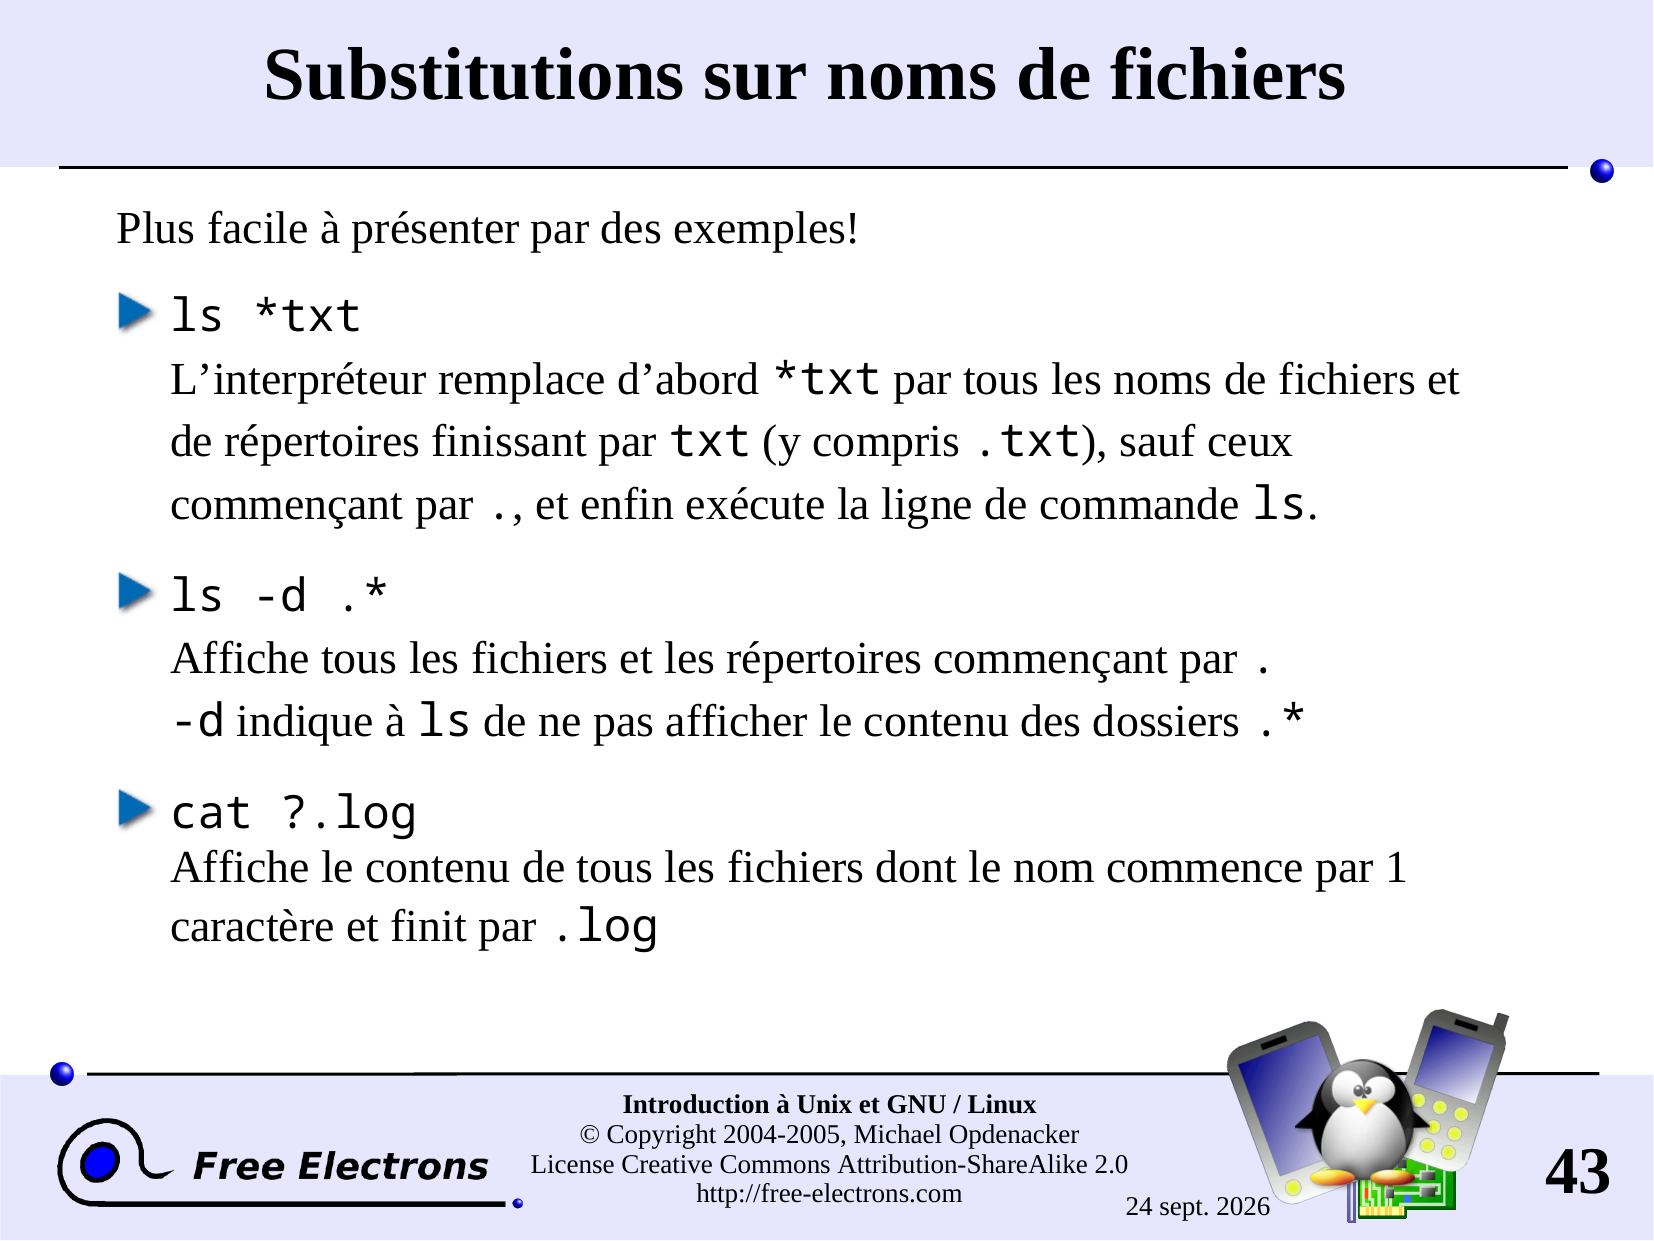

# Substitutions sur noms de fichiers
Plus facile à présenter par des exemples!
ls *txt
L’interpréteur remplace d’abord *txt par tous les noms de fichiers et de répertoires finissant par txt (y compris .txt), sauf ceux commençant par ., et enfin exécute la ligne de commande ls.
ls -d .*
Affiche tous les fichiers et les répertoires commençant par .
-d indique à ls de ne pas afficher le contenu des dossiers .*
cat ?.log
Affiche le contenu de tous les fichiers dont le nom commence par 1 caractère et finit par .log